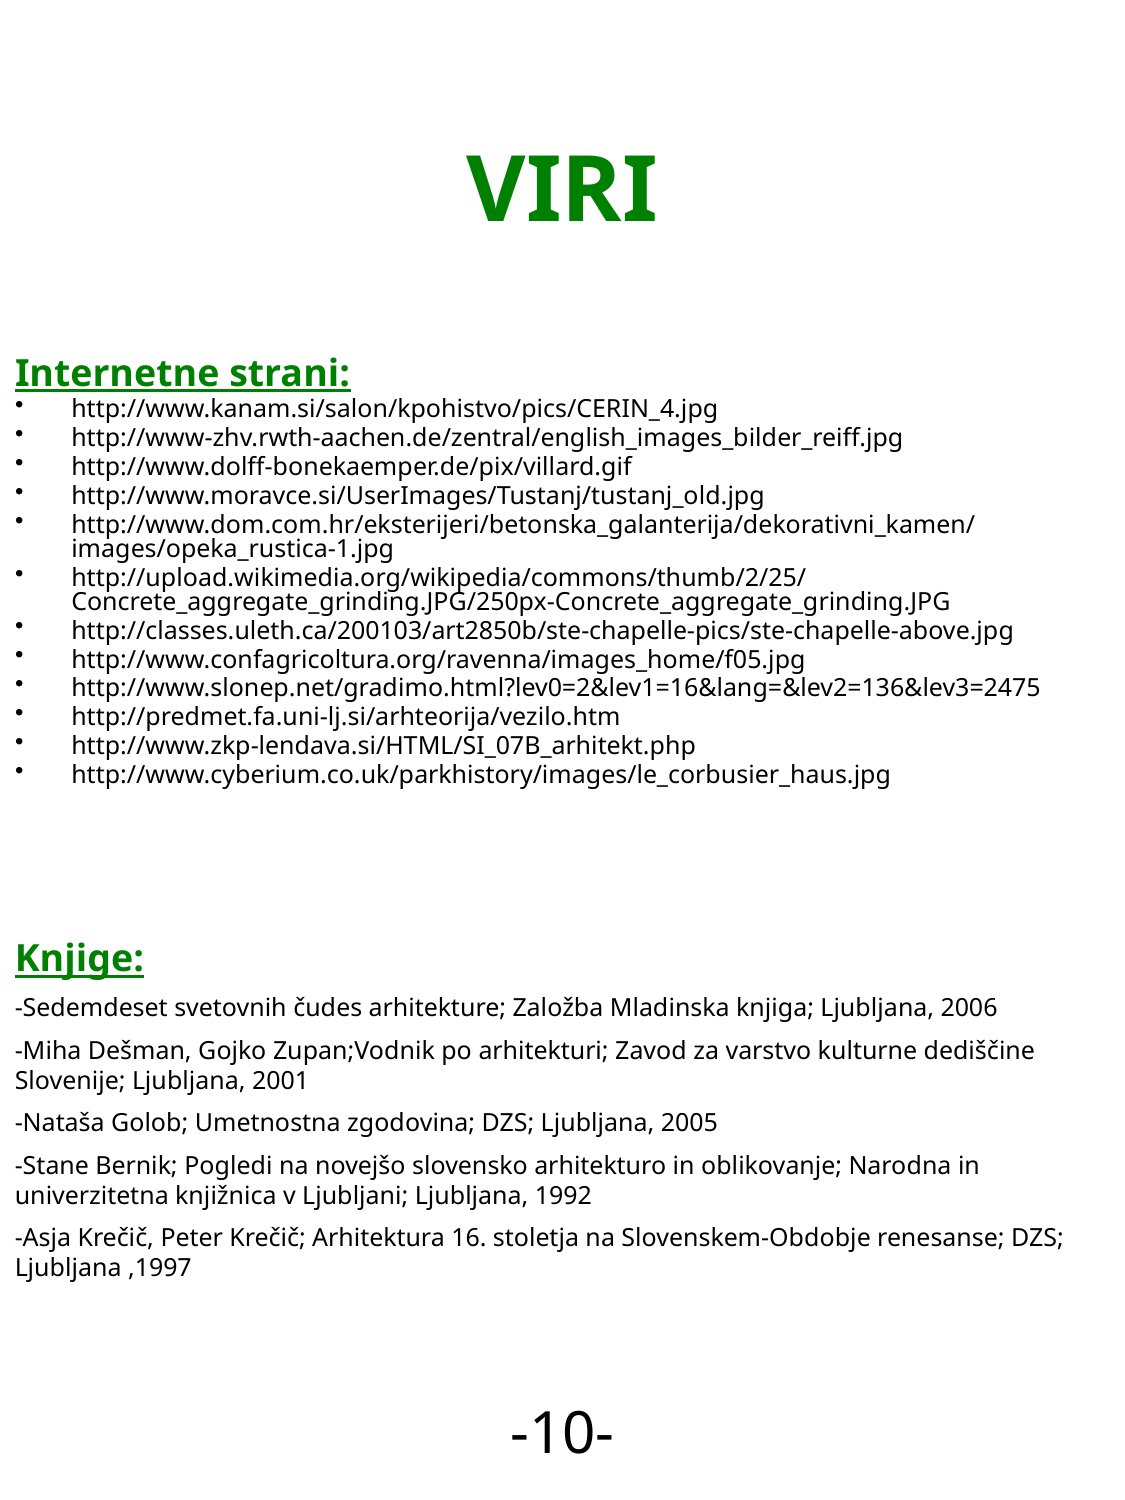

# VIRI
Internetne strani:
http://www.kanam.si/salon/kpohistvo/pics/CERIN_4.jpg
http://www-zhv.rwth-aachen.de/zentral/english_images_bilder_reiff.jpg
http://www.dolff-bonekaemper.de/pix/villard.gif
http://www.moravce.si/UserImages/Tustanj/tustanj_old.jpg
http://www.dom.com.hr/eksterijeri/betonska_galanterija/dekorativni_kamen/images/opeka_rustica-1.jpg
http://upload.wikimedia.org/wikipedia/commons/thumb/2/25/Concrete_aggregate_grinding.JPG/250px-Concrete_aggregate_grinding.JPG
http://classes.uleth.ca/200103/art2850b/ste-chapelle-pics/ste-chapelle-above.jpg
http://www.confagricoltura.org/ravenna/images_home/f05.jpg
http://www.slonep.net/gradimo.html?lev0=2&lev1=16&lang=&lev2=136&lev3=2475
http://predmet.fa.uni-lj.si/arhteorija/vezilo.htm
http://www.zkp-lendava.si/HTML/SI_07B_arhitekt.php
http://www.cyberium.co.uk/parkhistory/images/le_corbusier_haus.jpg
Knjige:
-Sedemdeset svetovnih čudes arhitekture; Založba Mladinska knjiga; Ljubljana, 2006
-Miha Dešman, Gojko Zupan;Vodnik po arhitekturi; Zavod za varstvo kulturne dediščine Slovenije; Ljubljana, 2001
-Nataša Golob; Umetnostna zgodovina; DZS; Ljubljana, 2005
-Stane Bernik; Pogledi na novejšo slovensko arhitekturo in oblikovanje; Narodna in univerzitetna knjižnica v Ljubljani; Ljubljana, 1992
-Asja Krečič, Peter Krečič; Arhitektura 16. stoletja na Slovenskem-Obdobje renesanse; DZS; Ljubljana ,1997
-10-